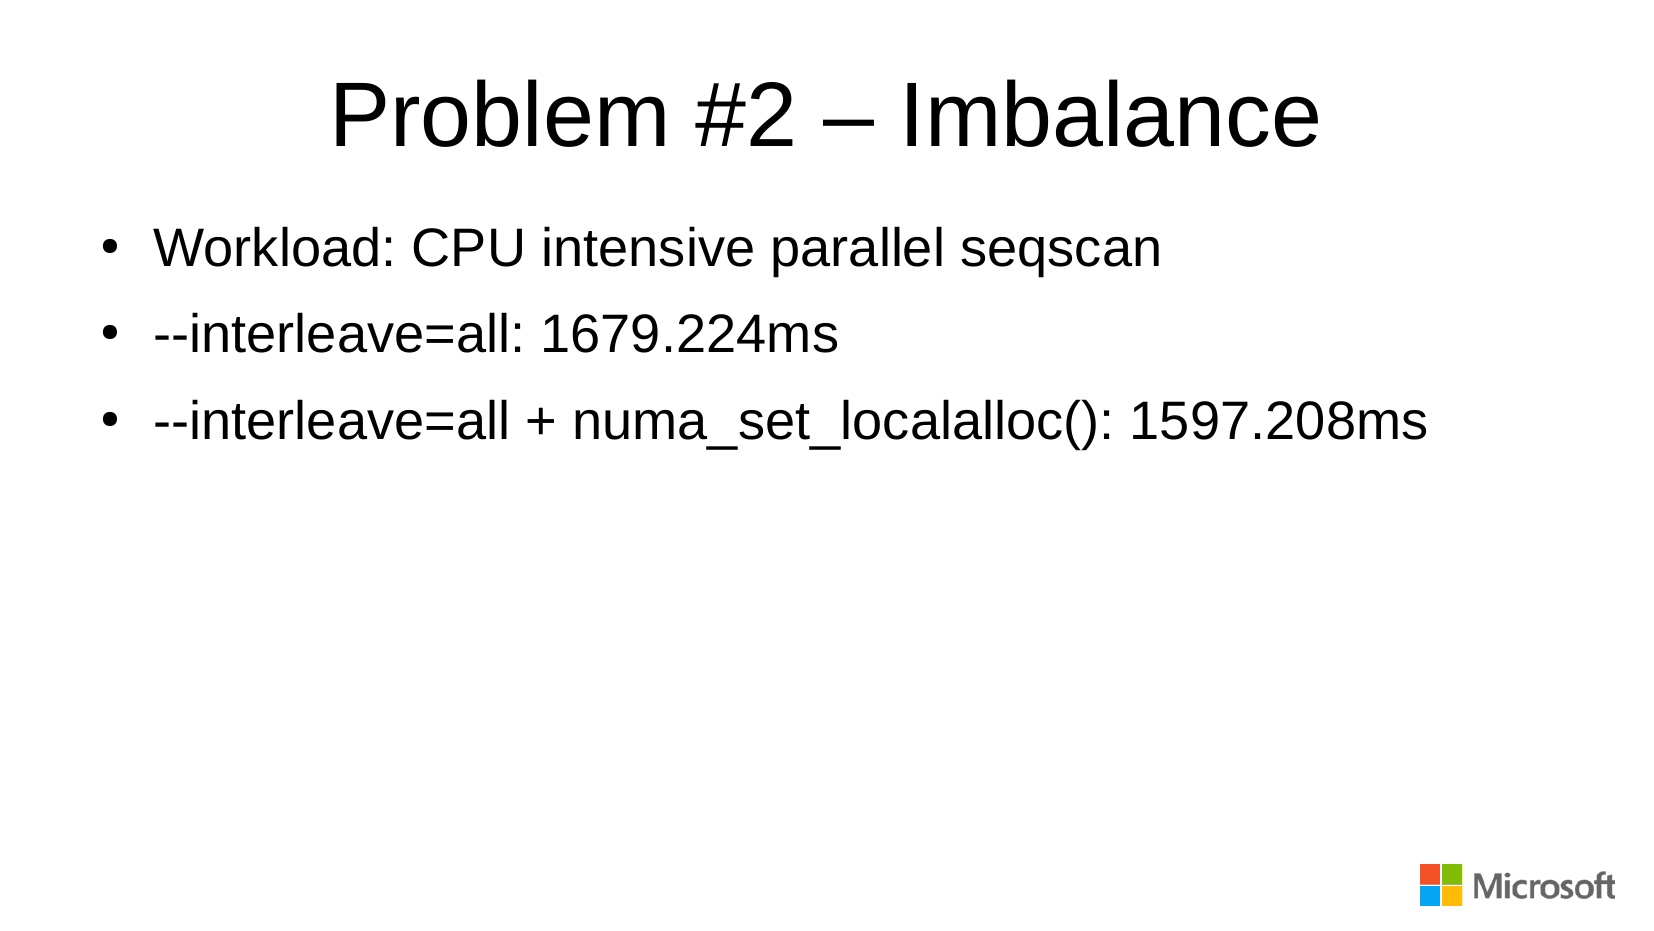

# Problem #2 – Imbalance
Workload: CPU intensive parallel seqscan
--interleave=all: 1679.224ms
--interleave=all + numa_set_localalloc(): 1597.208ms